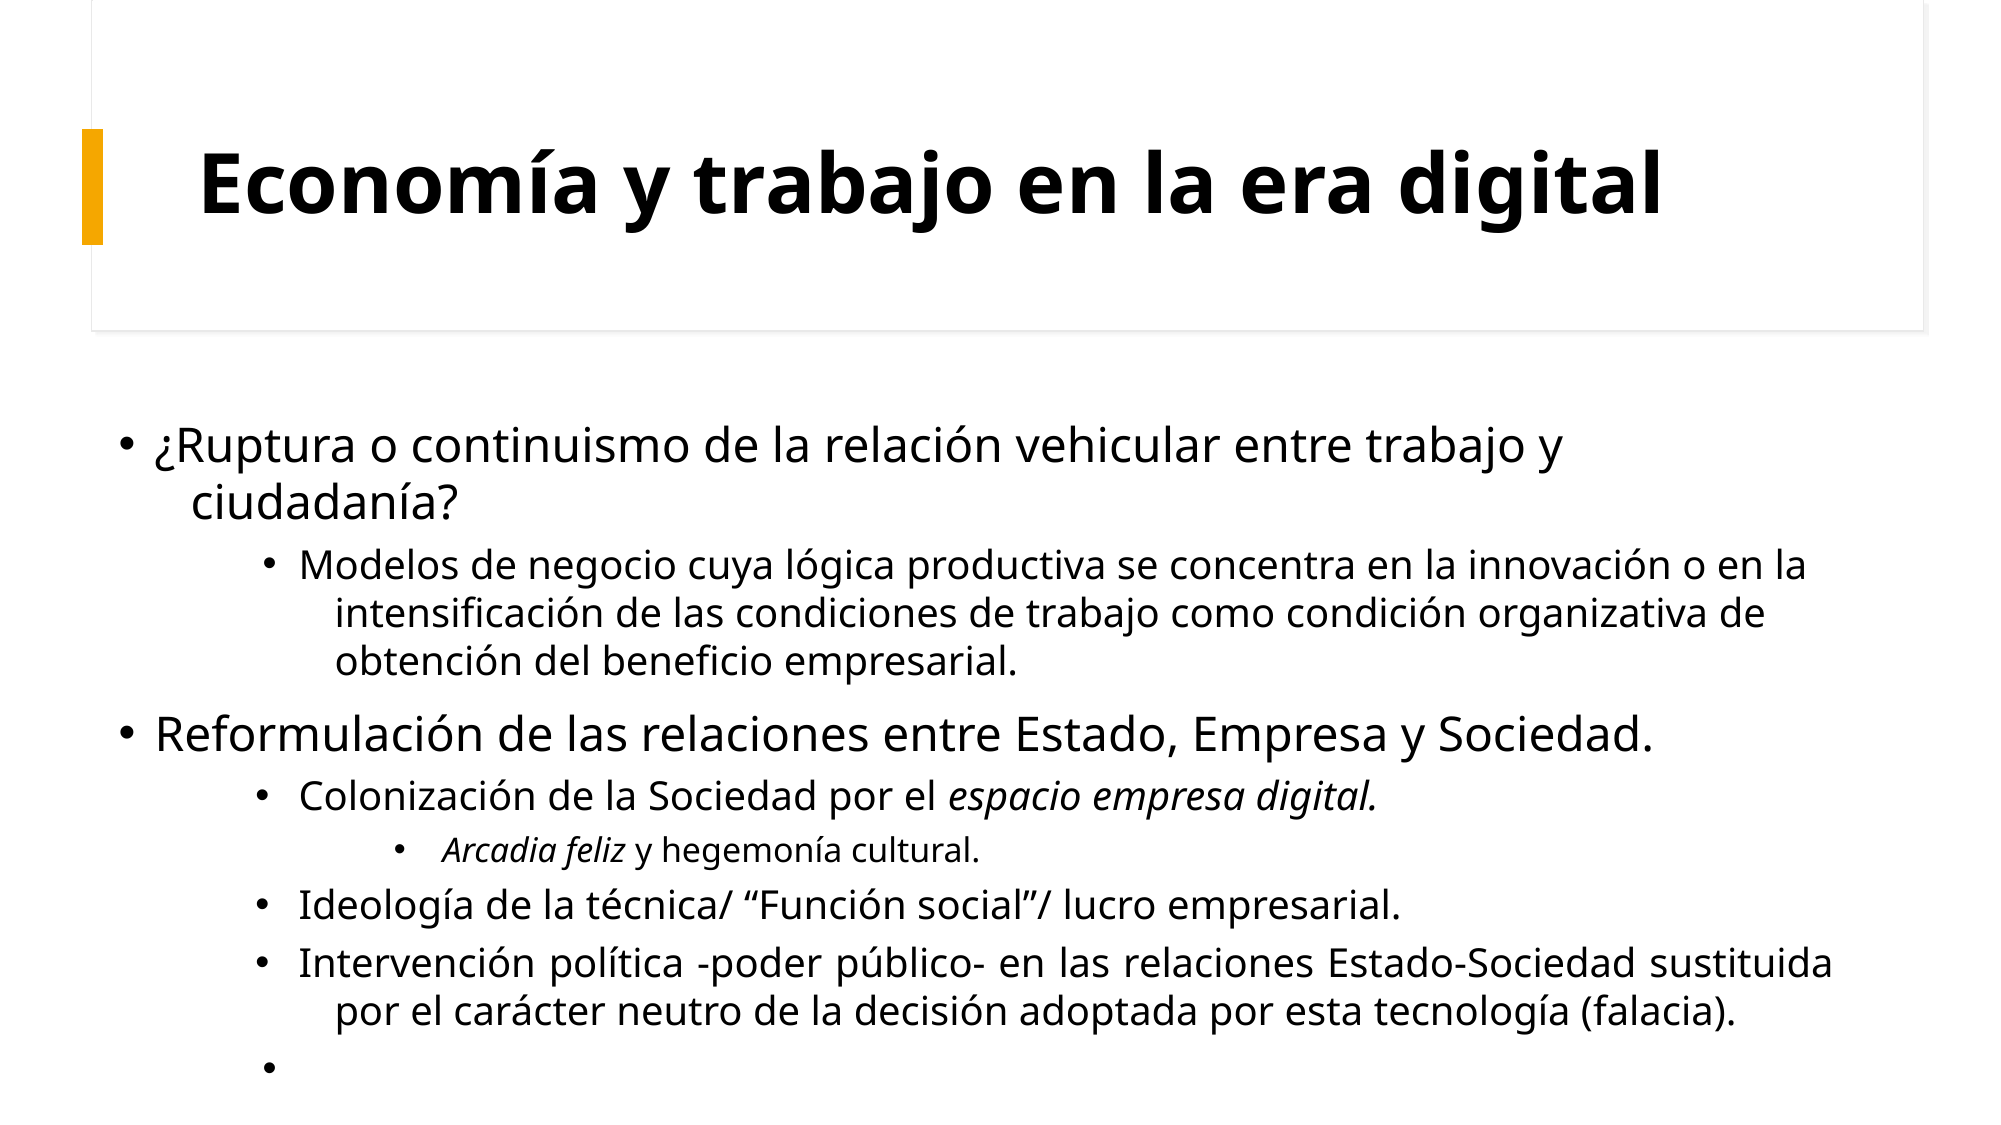

# Economía y trabajo en la era digital
¿Ruptura o continuismo de la relación vehicular entre trabajo y ciudadanía?
Modelos de negocio cuya lógica productiva se concentra en la innovación o en la intensificación de las condiciones de trabajo como condición organizativa de obtención del beneficio empresarial.
Reformulación de las relaciones entre Estado, Empresa y Sociedad.
Colonización de la Sociedad por el espacio empresa digital.
Arcadia feliz y hegemonía cultural.
Ideología de la técnica/ “Función social”/ lucro empresarial.
Intervención política -poder público- en las relaciones Estado-Sociedad sustituida por el carácter neutro de la decisión adoptada por esta tecnología (falacia).